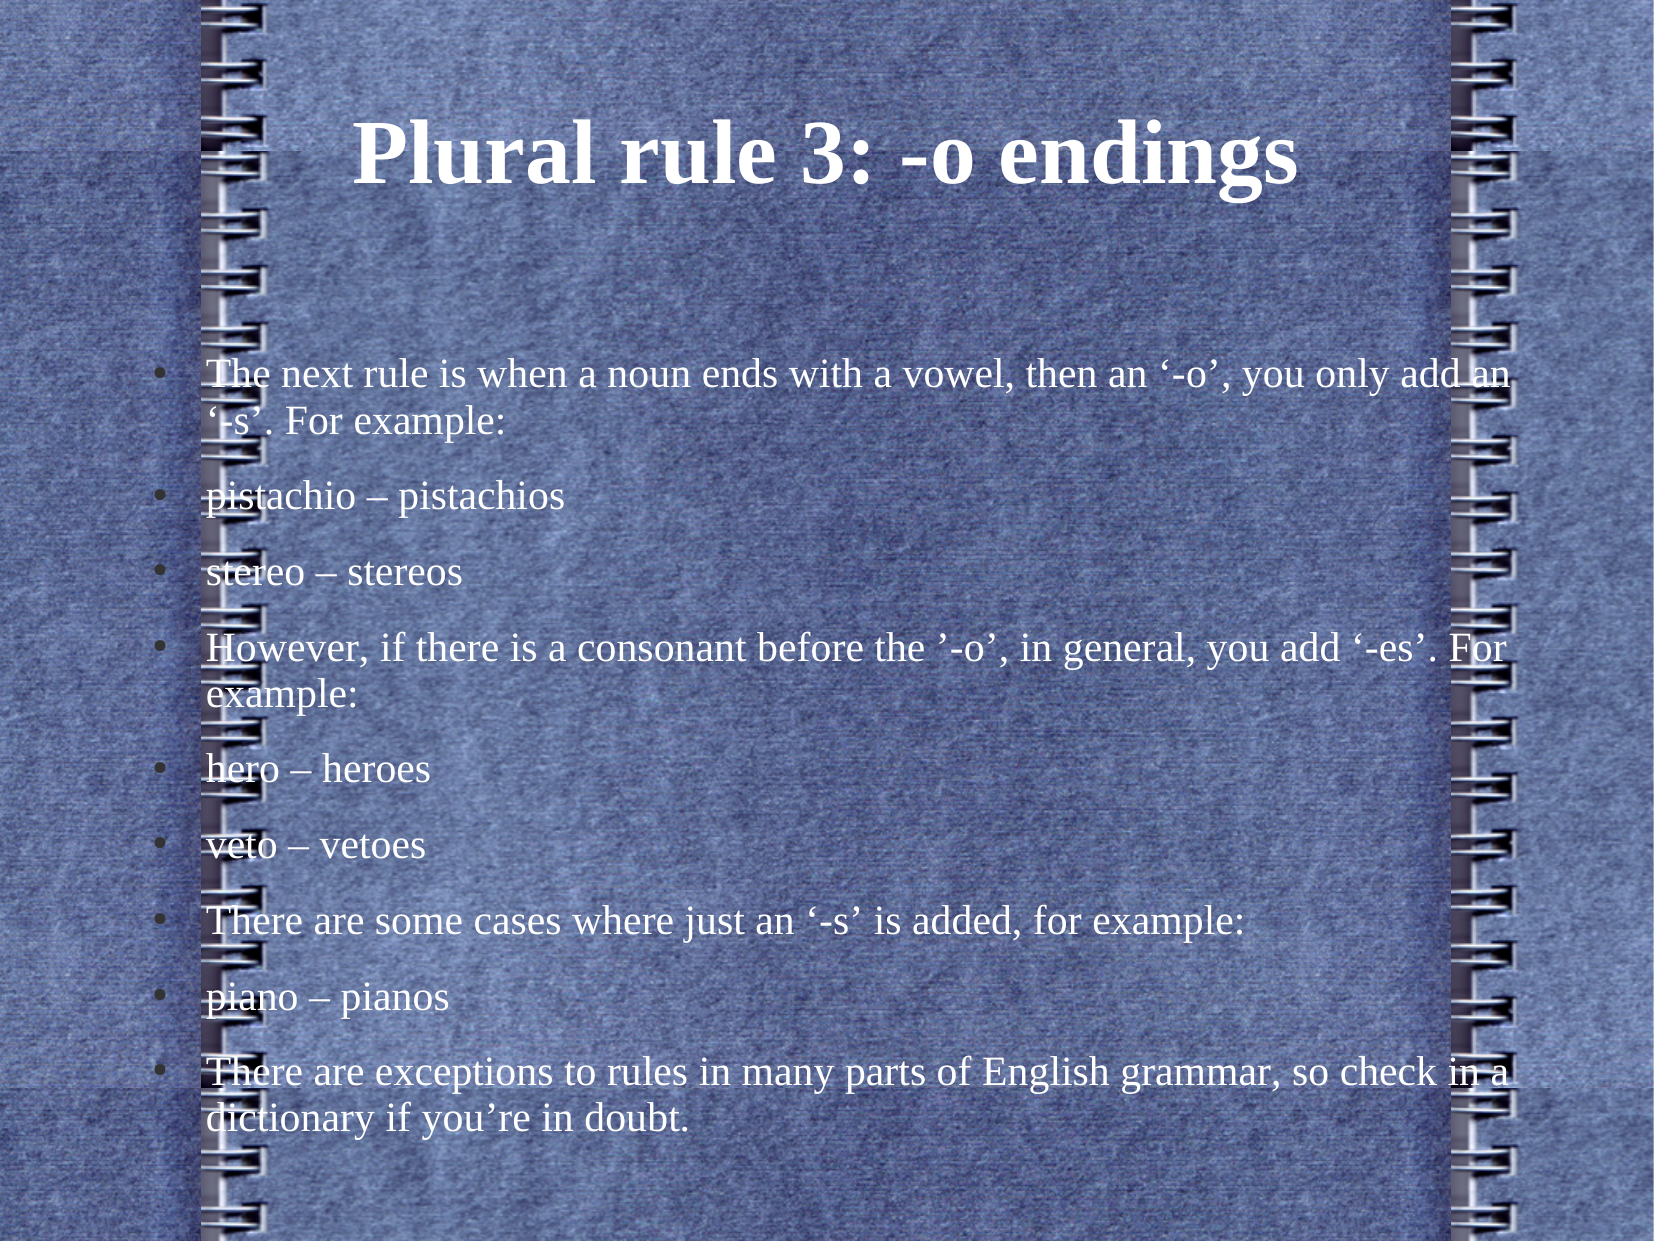

# Plural rule 3: -o endings
The next rule is when a noun ends with a vowel, then an ‘-o’, you only add an ‘-s’. For example:
pistachio – pistachios
stereo – stereos
However, if there is a consonant before the ’-o’, in general, you add ‘-es’. For example:
hero – heroes
veto – vetoes
There are some cases where just an ‘-s’ is added, for example:
piano – pianos
There are exceptions to rules in many parts of English grammar, so check in a dictionary if you’re in doubt.